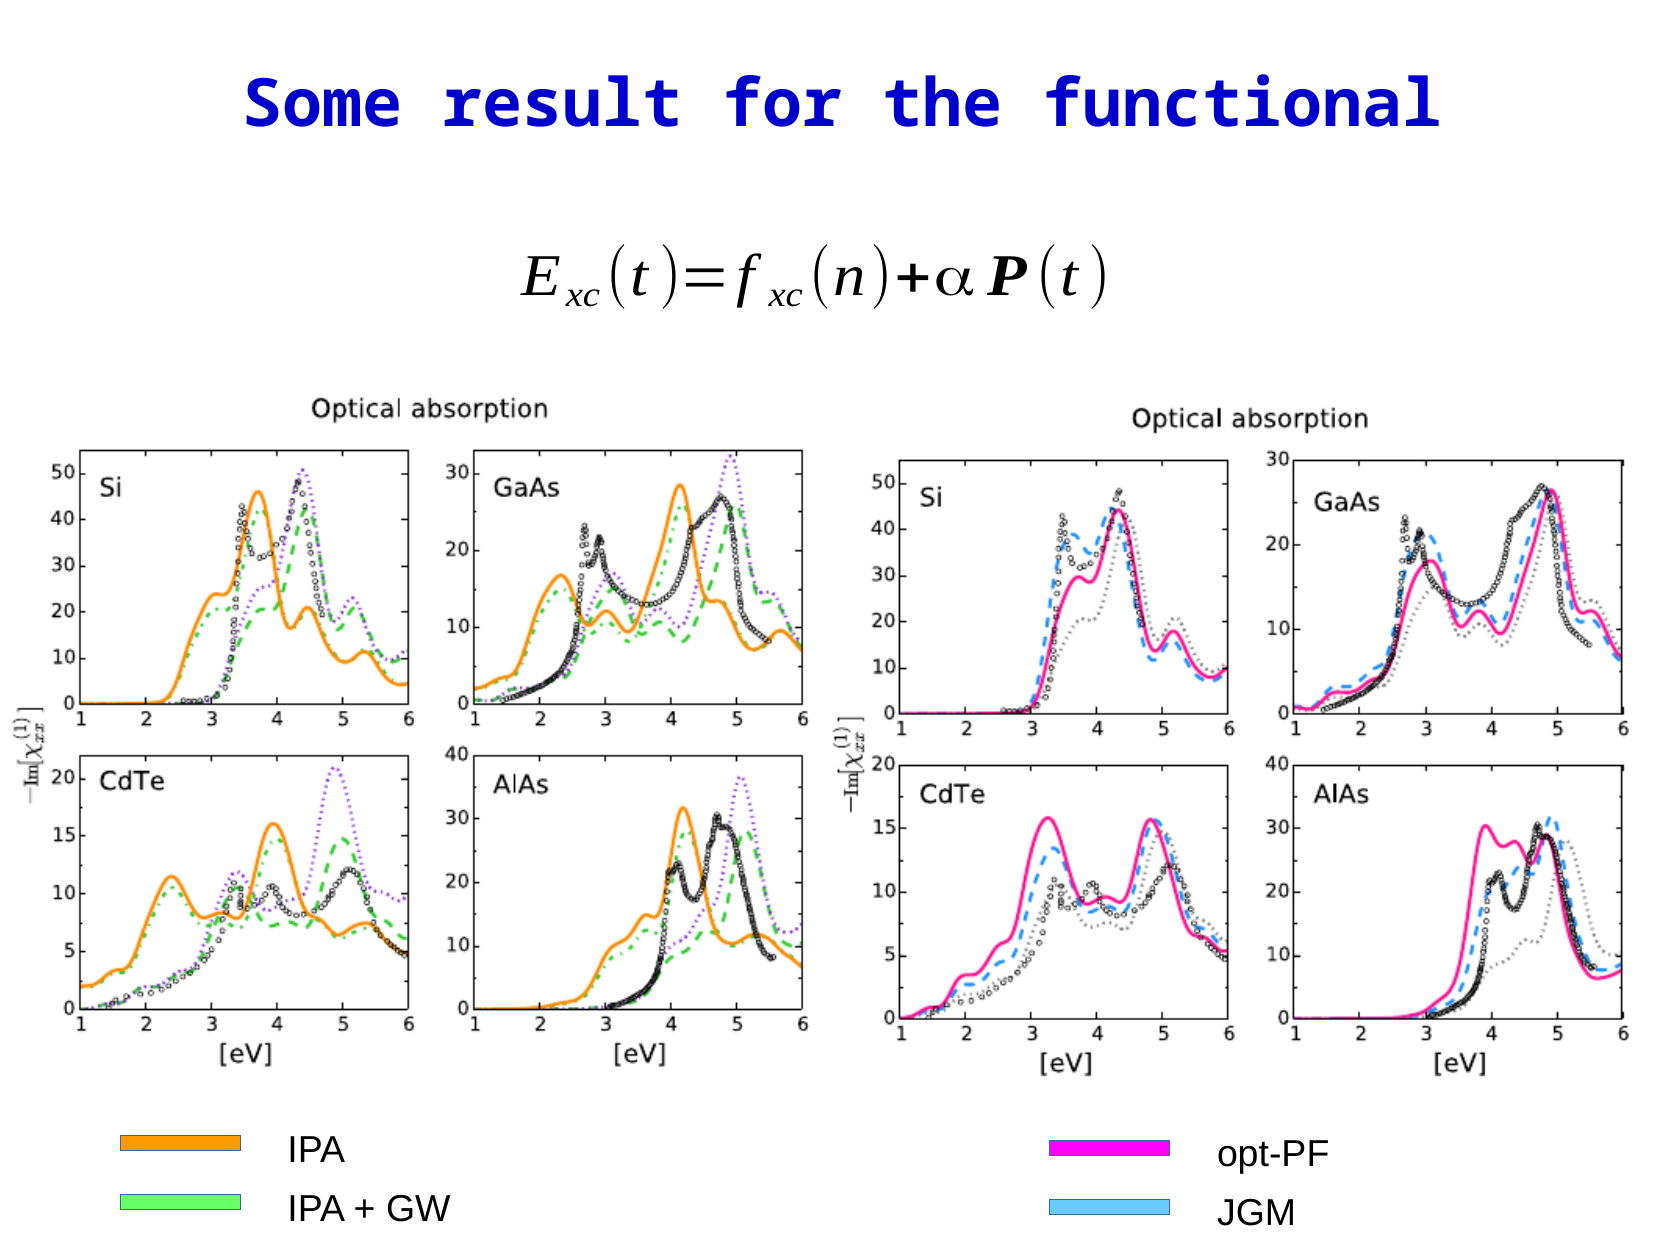

# Some result for the functional
IPA
opt-PF
IPA + GW
JGM